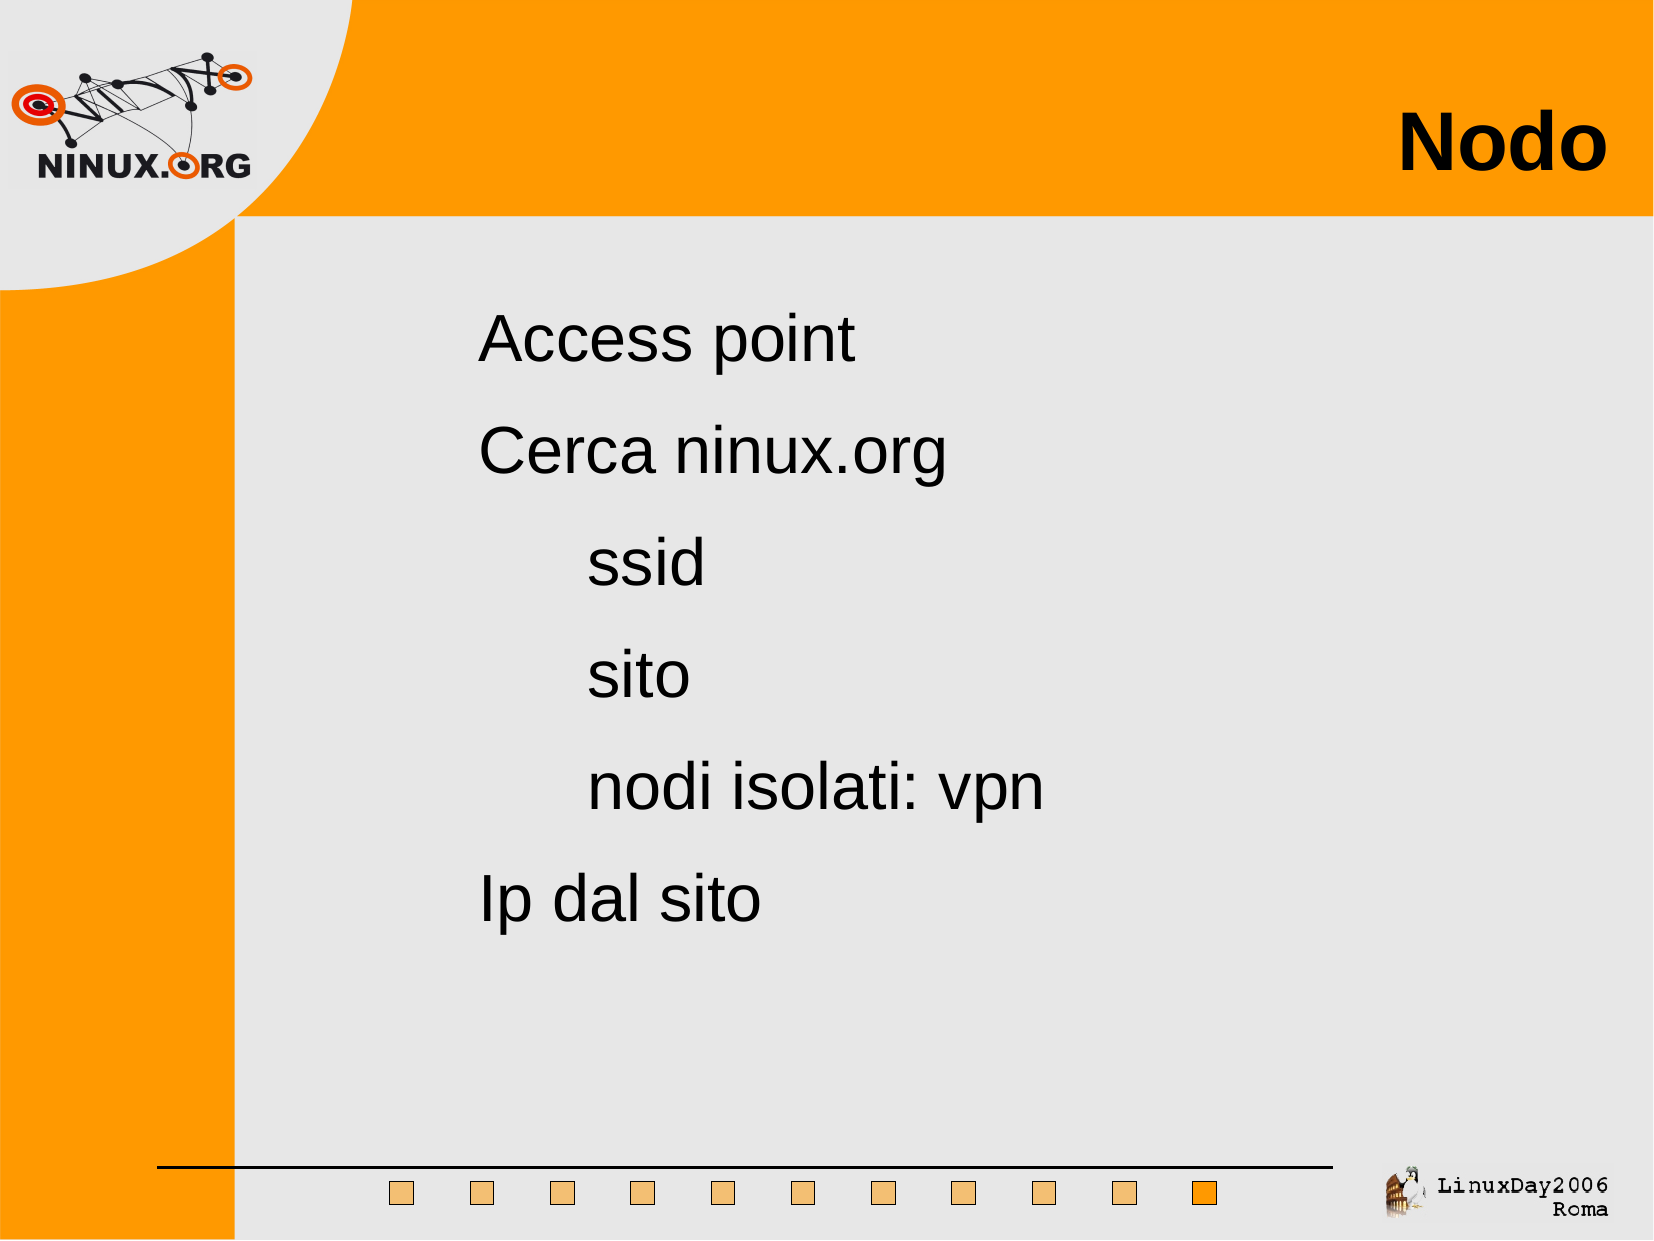

Nodo
Access point
Cerca ninux.org
	ssid
	sito
	nodi isolati: vpn
Ip dal sito